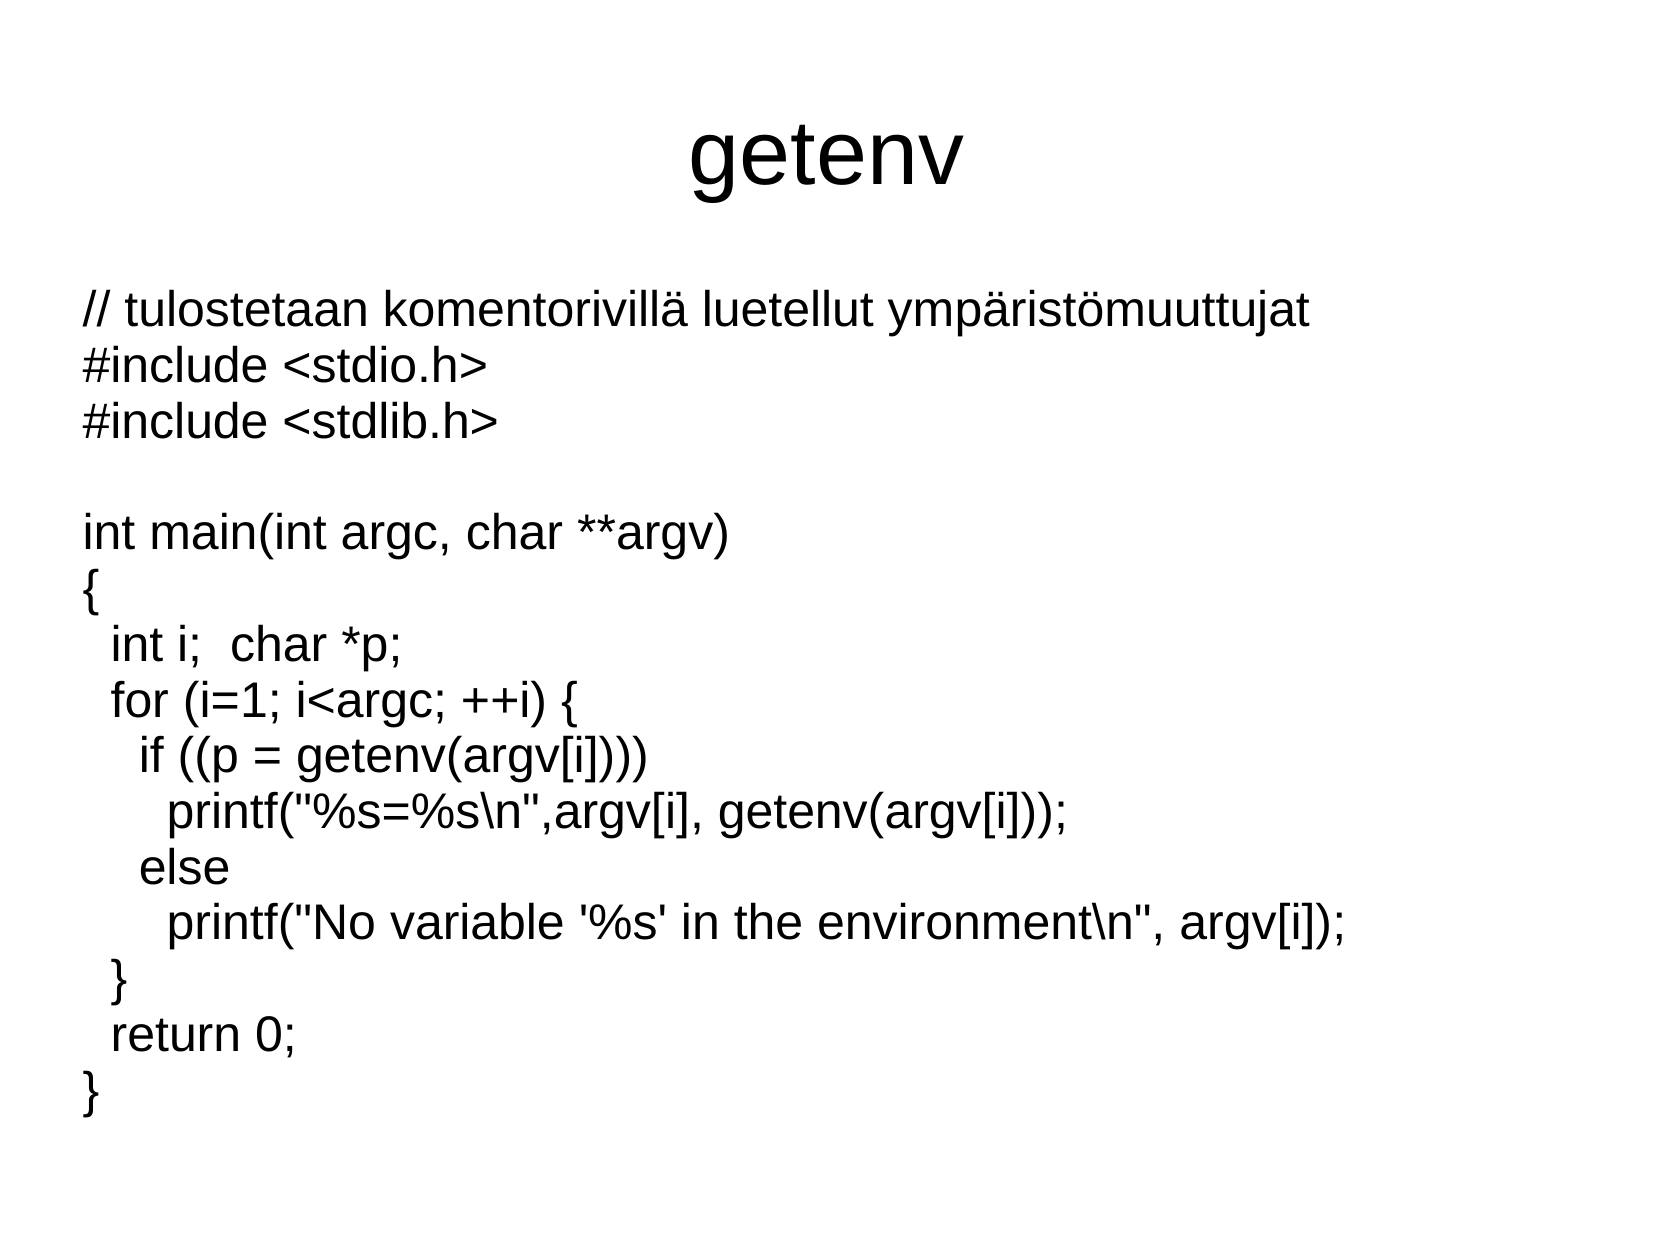

# getenv
// tulostetaan komentorivillä luetellut ympäristömuuttujat
#include <stdio.h>
#include <stdlib.h>
int main(int argc, char **argv)
{
 int i; char *p;
 for (i=1; i<argc; ++i) {
 if ((p = getenv(argv[i])))
 printf("%s=%s\n",argv[i], getenv(argv[i]));
 else
 printf("No variable '%s' in the environment\n", argv[i]);
 }
 return 0;
}